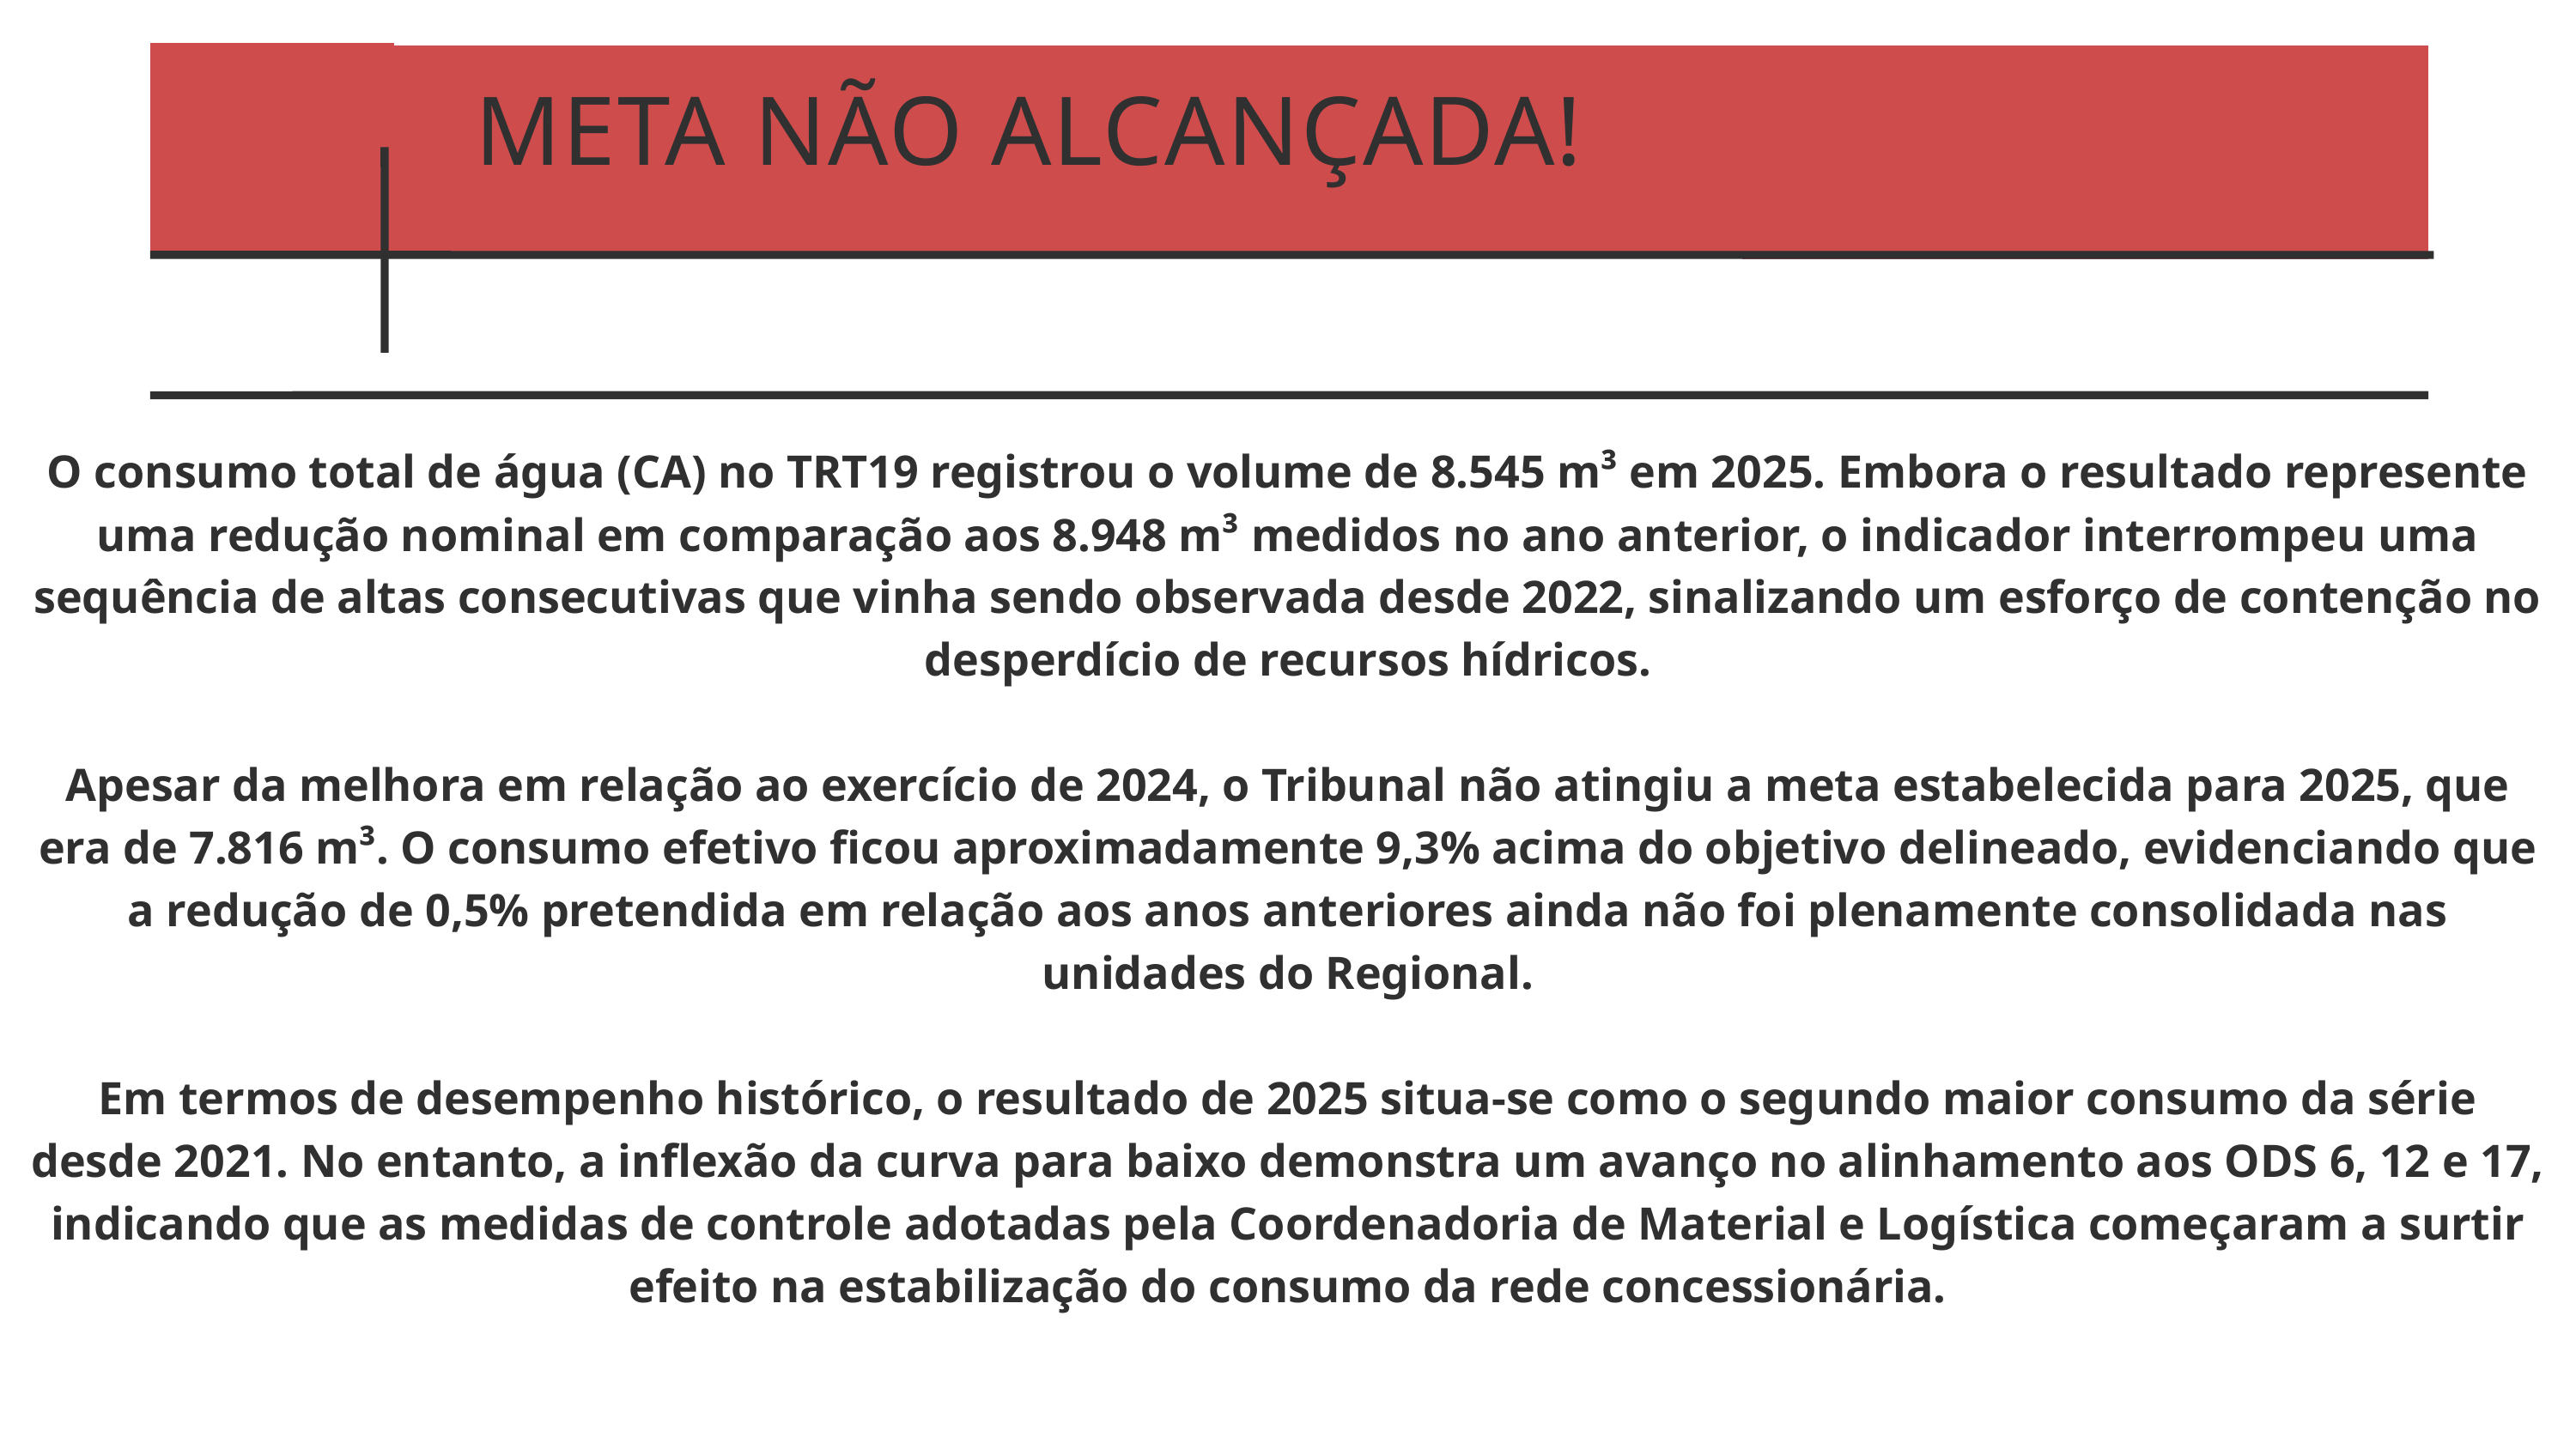

META NÃO ALCANÇADA!
O consumo total de água (CA) no TRT19 registrou o volume de 8.545 m³ em 2025. Embora o resultado represente uma redução nominal em comparação aos 8.948 m³ medidos no ano anterior, o indicador interrompeu uma sequência de altas consecutivas que vinha sendo observada desde 2022, sinalizando um esforço de contenção no desperdício de recursos hídricos.
Apesar da melhora em relação ao exercício de 2024, o Tribunal não atingiu a meta estabelecida para 2025, que era de 7.816 m³. O consumo efetivo ficou aproximadamente 9,3% acima do objetivo delineado, evidenciando que a redução de 0,5% pretendida em relação aos anos anteriores ainda não foi plenamente consolidada nas unidades do Regional.
Em termos de desempenho histórico, o resultado de 2025 situa-se como o segundo maior consumo da série desde 2021. No entanto, a inflexão da curva para baixo demonstra um avanço no alinhamento aos ODS 6, 12 e 17, indicando que as medidas de controle adotadas pela Coordenadoria de Material e Logística começaram a surtir efeito na estabilização do consumo da rede concessionária.